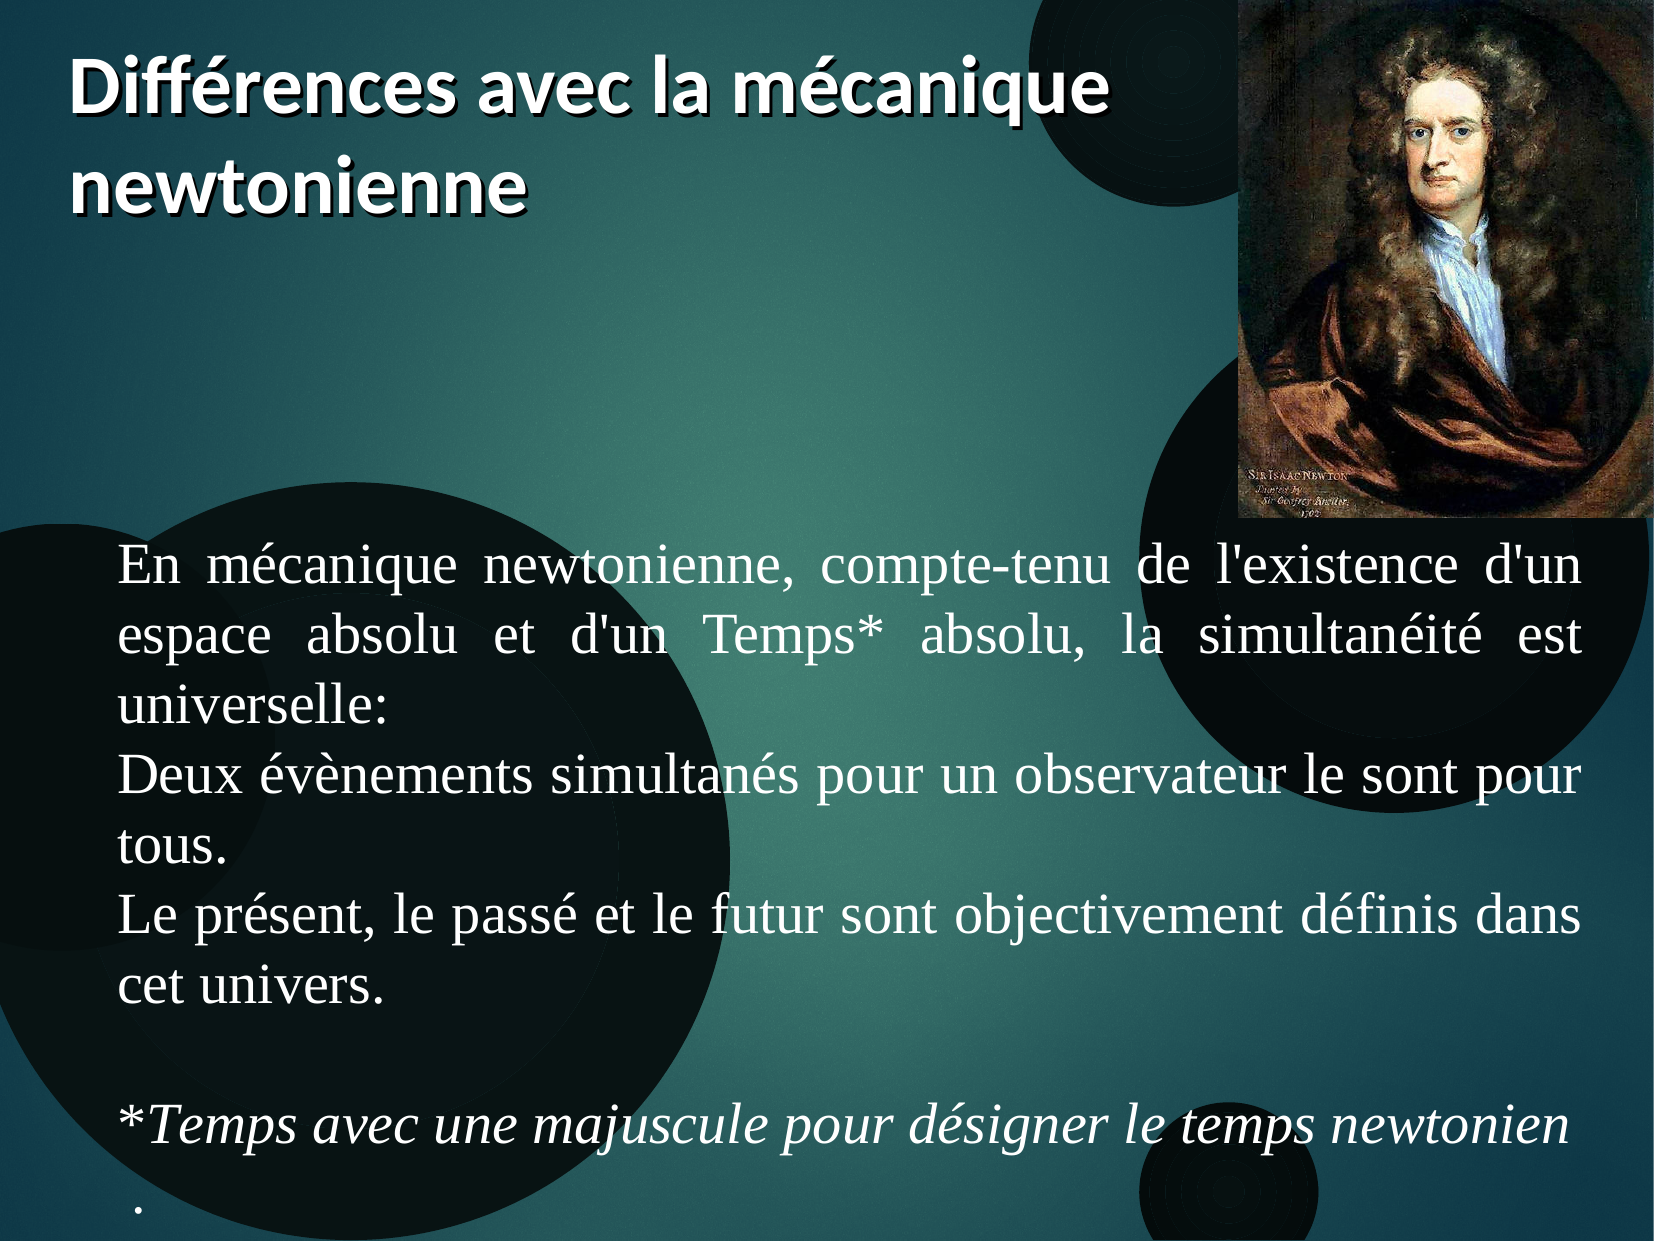

Différences avec la mécanique newtonienne
En mécanique newtonienne, compte-tenu de l'existence d'un espace absolu et d'un Temps* absolu, la simultanéité est universelle:
Deux évènements simultanés pour un observateur le sont pour tous.
Le présent, le passé et le futur sont objectivement définis dans cet univers.
*Temps avec une majuscule pour désigner le temps newtonien
 .